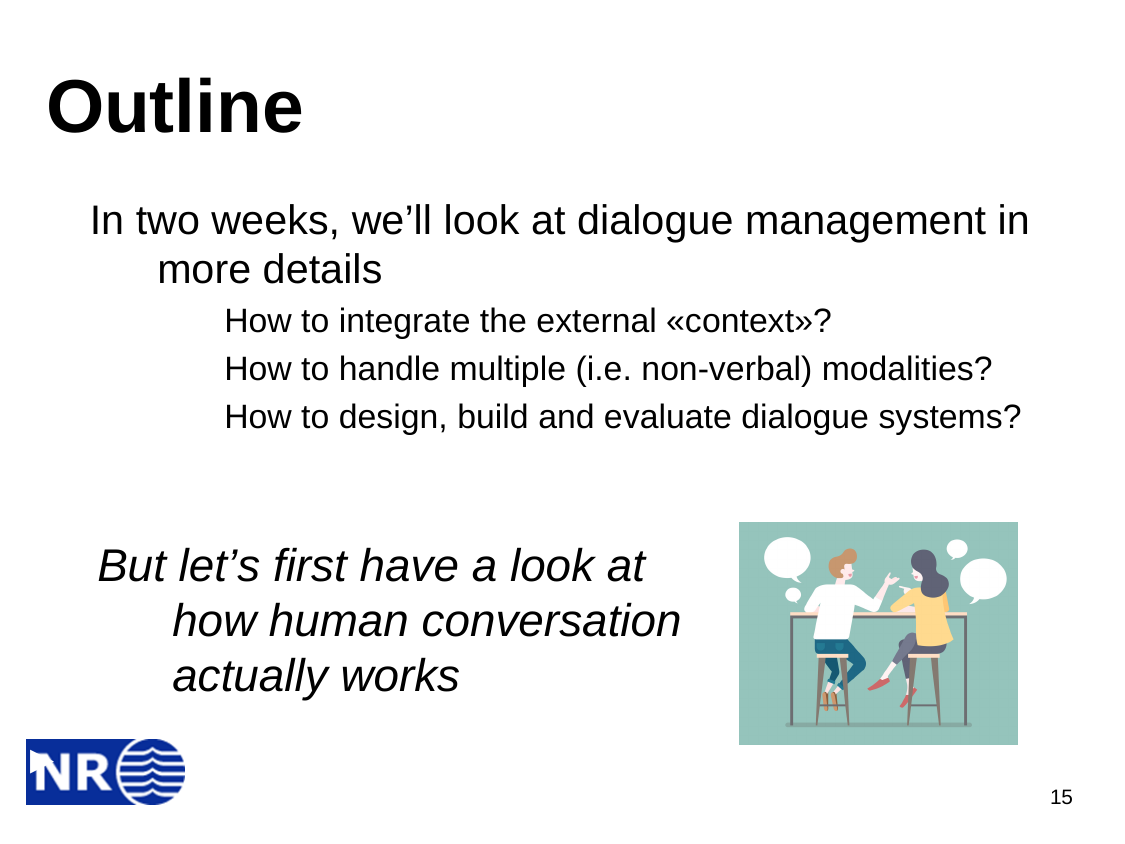

# Outline
In two weeks, we’ll look at dialogue management in more details
How to integrate the external «context»?
How to handle multiple (i.e. non-verbal) modalities?
How to design, build and evaluate dialogue systems?
But let’s first have a look at how human conversation actually works
15